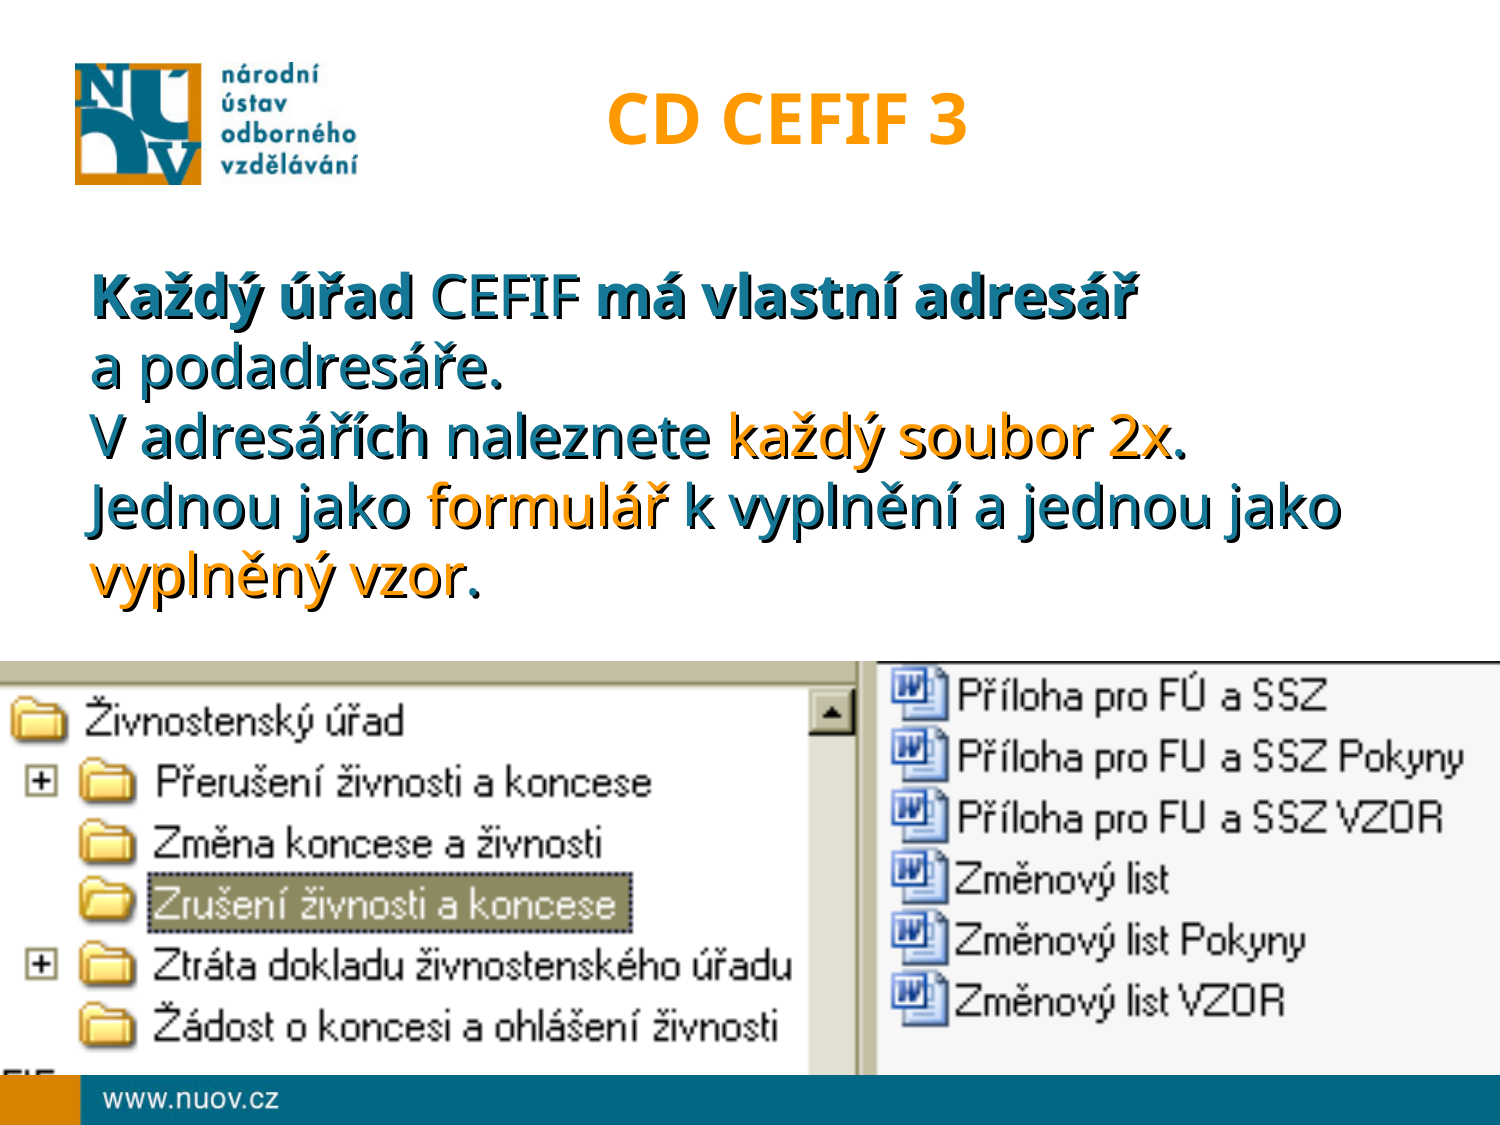

# CD CEFIF 3
Každý úřad CEFIF má vlastní adresář
a podadresáře.
V adresářích naleznete každý soubor 2x.
Jednou jako formulář k vyplnění a jednou jako vyplněný vzor.